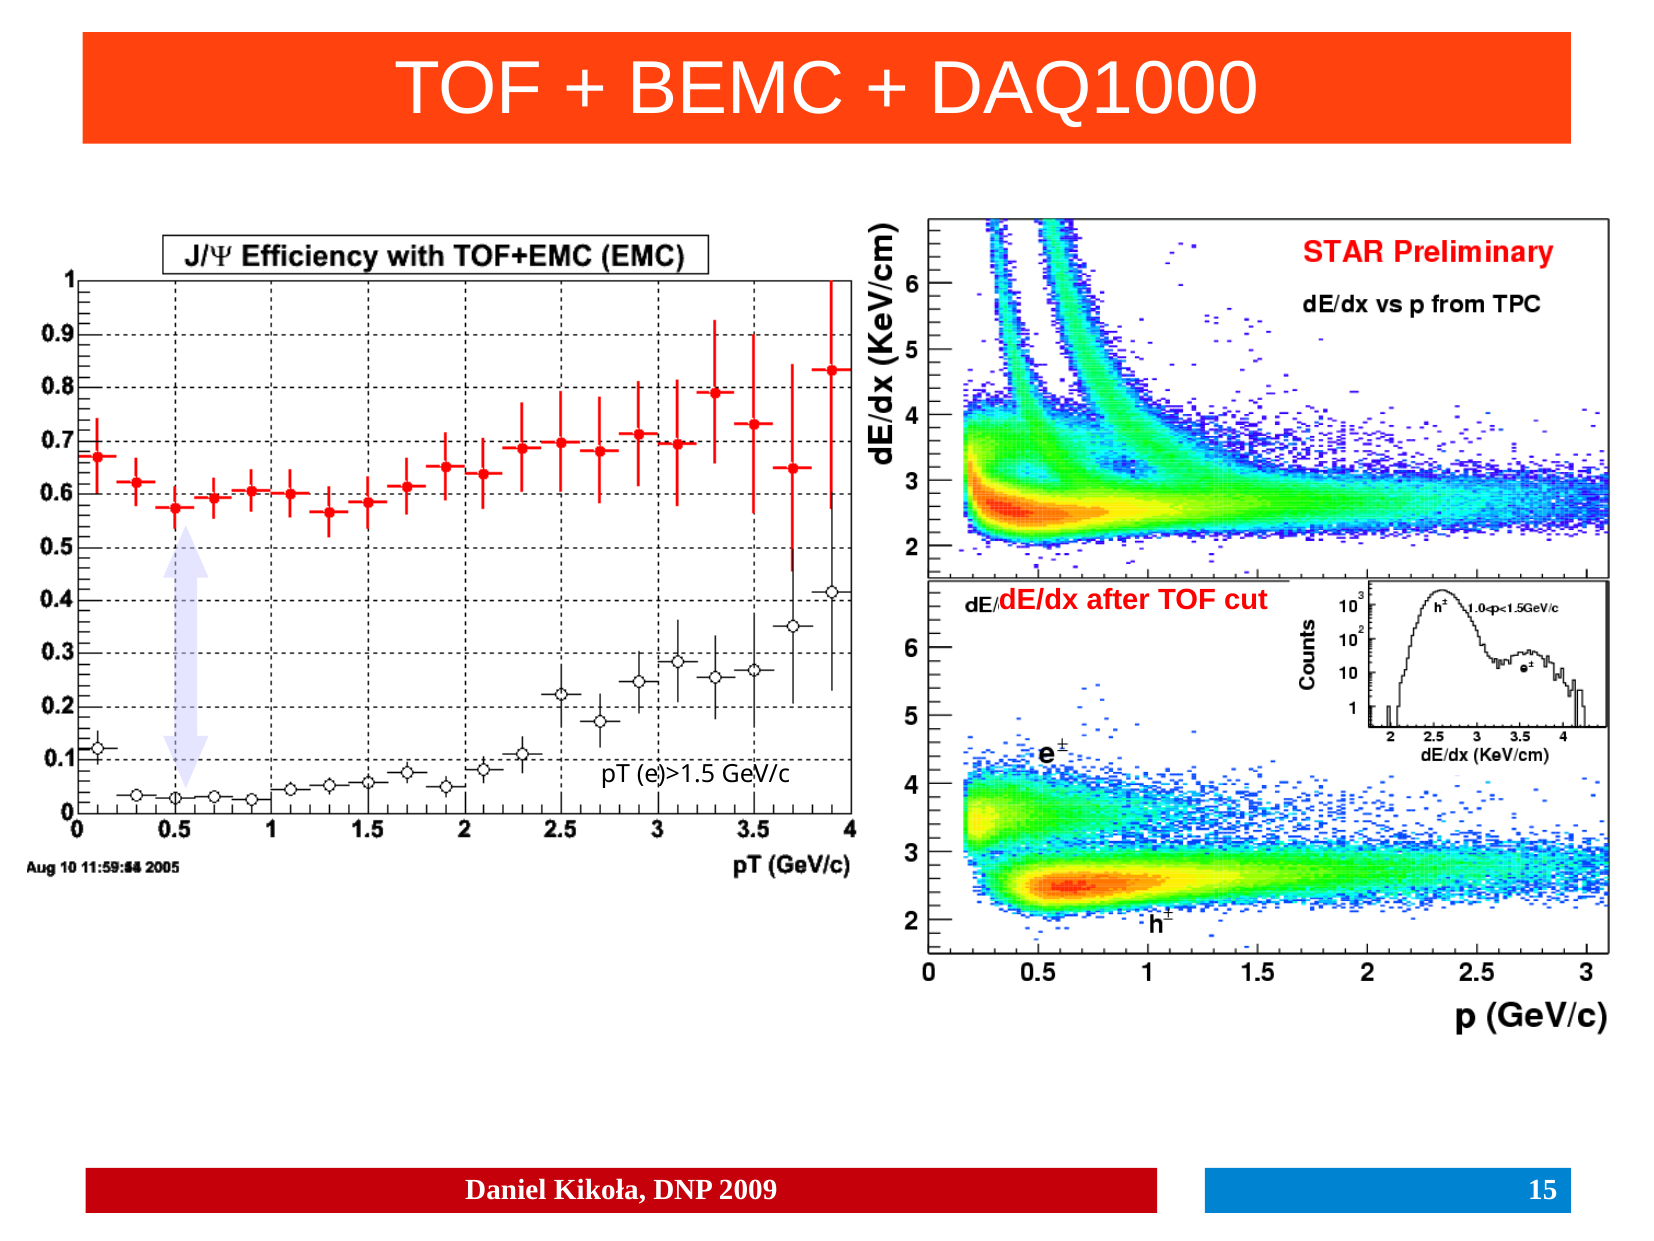

# TOF + BEMC + DAQ1000
pT (e)>1.5 GeV/c
dE/dx after TOF cut
Daniel Kikoła, DNP 2009
15